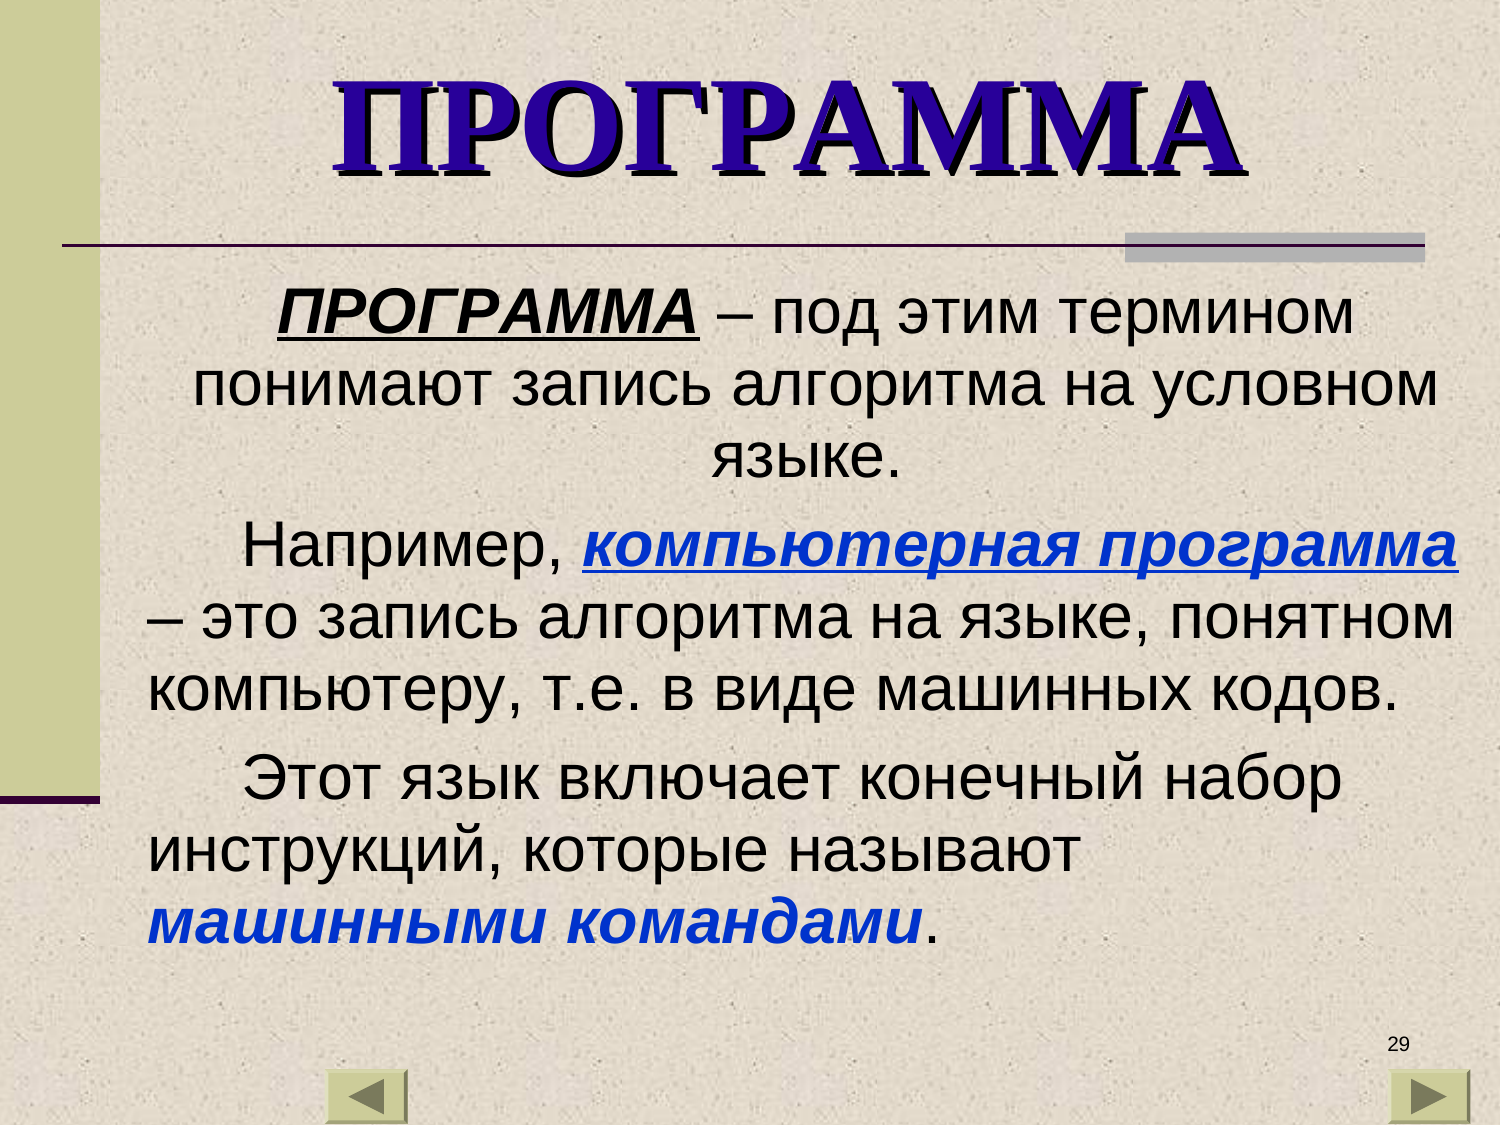

# ПРОГРАММА
 	ПРОГРАММА – под этим термином понимают запись алгоритма на условном языке.
		Например, компьютерная программа – это запись алгоритма на языке, понятном компьютеру, т.е. в виде машинных кодов.
		Этот язык включает конечный набор инструкций, которые называют машинными командами.
29